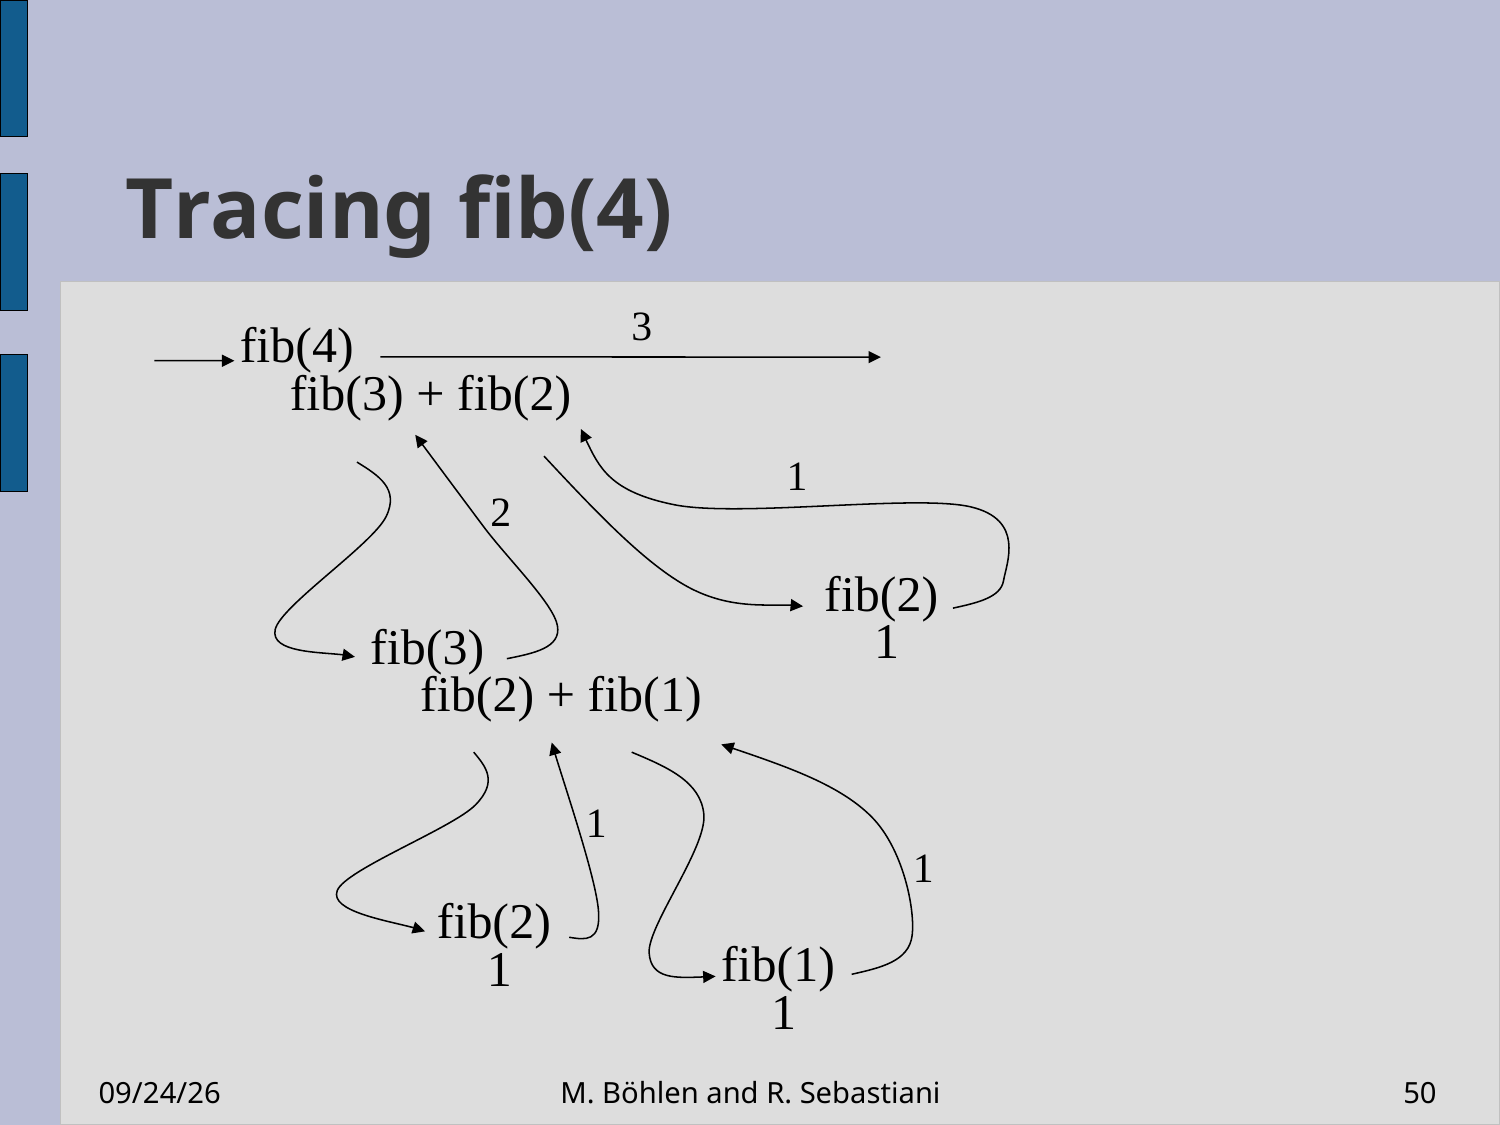

# Tracing fib(4)
3
fib(4)
 fib(3) + fib(2)
1
2
fib(2)
 1
fib(3)
 fib(2) + fib(1)
1
1
fib(2)
 1
fib(1)
 1
M. Böhlen and R. Sebastiani
50